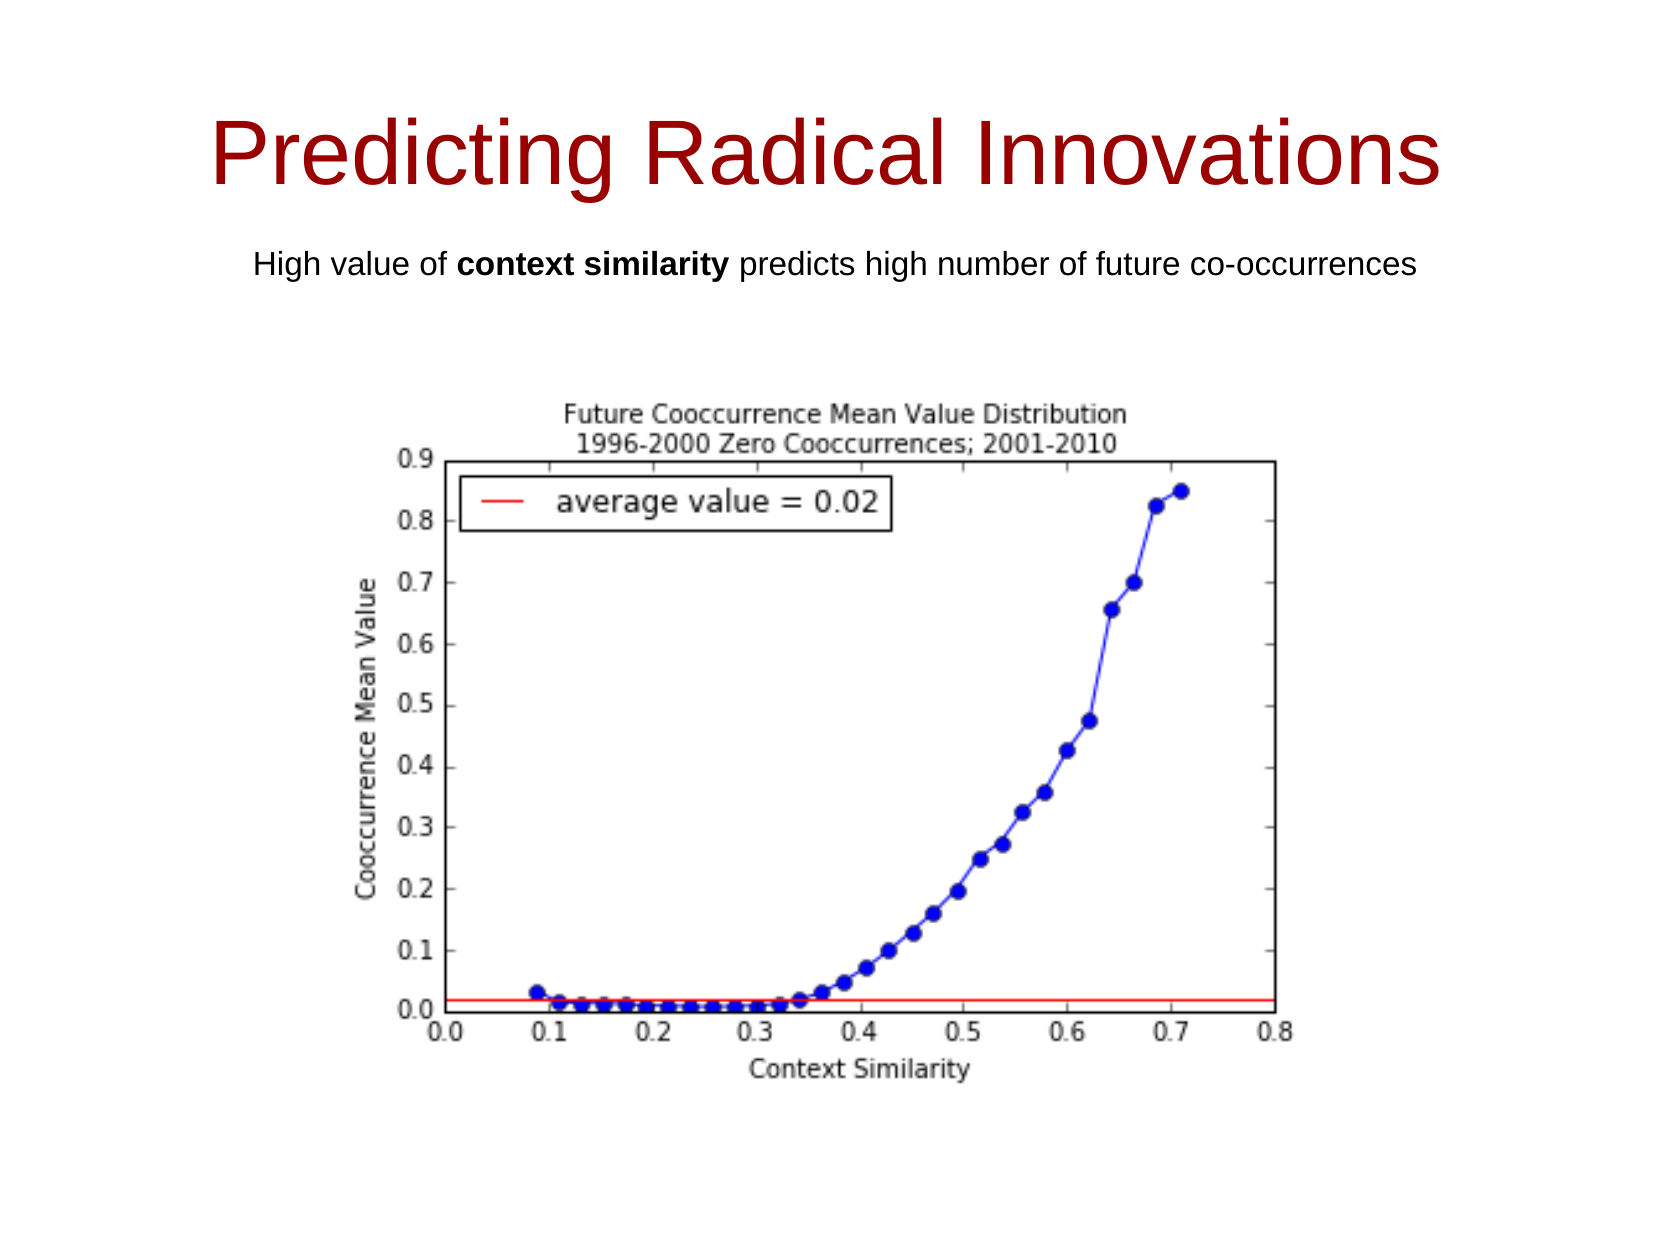

# Predicting Radical Innovations
High value of context similarity predicts high number of future co-occurrences